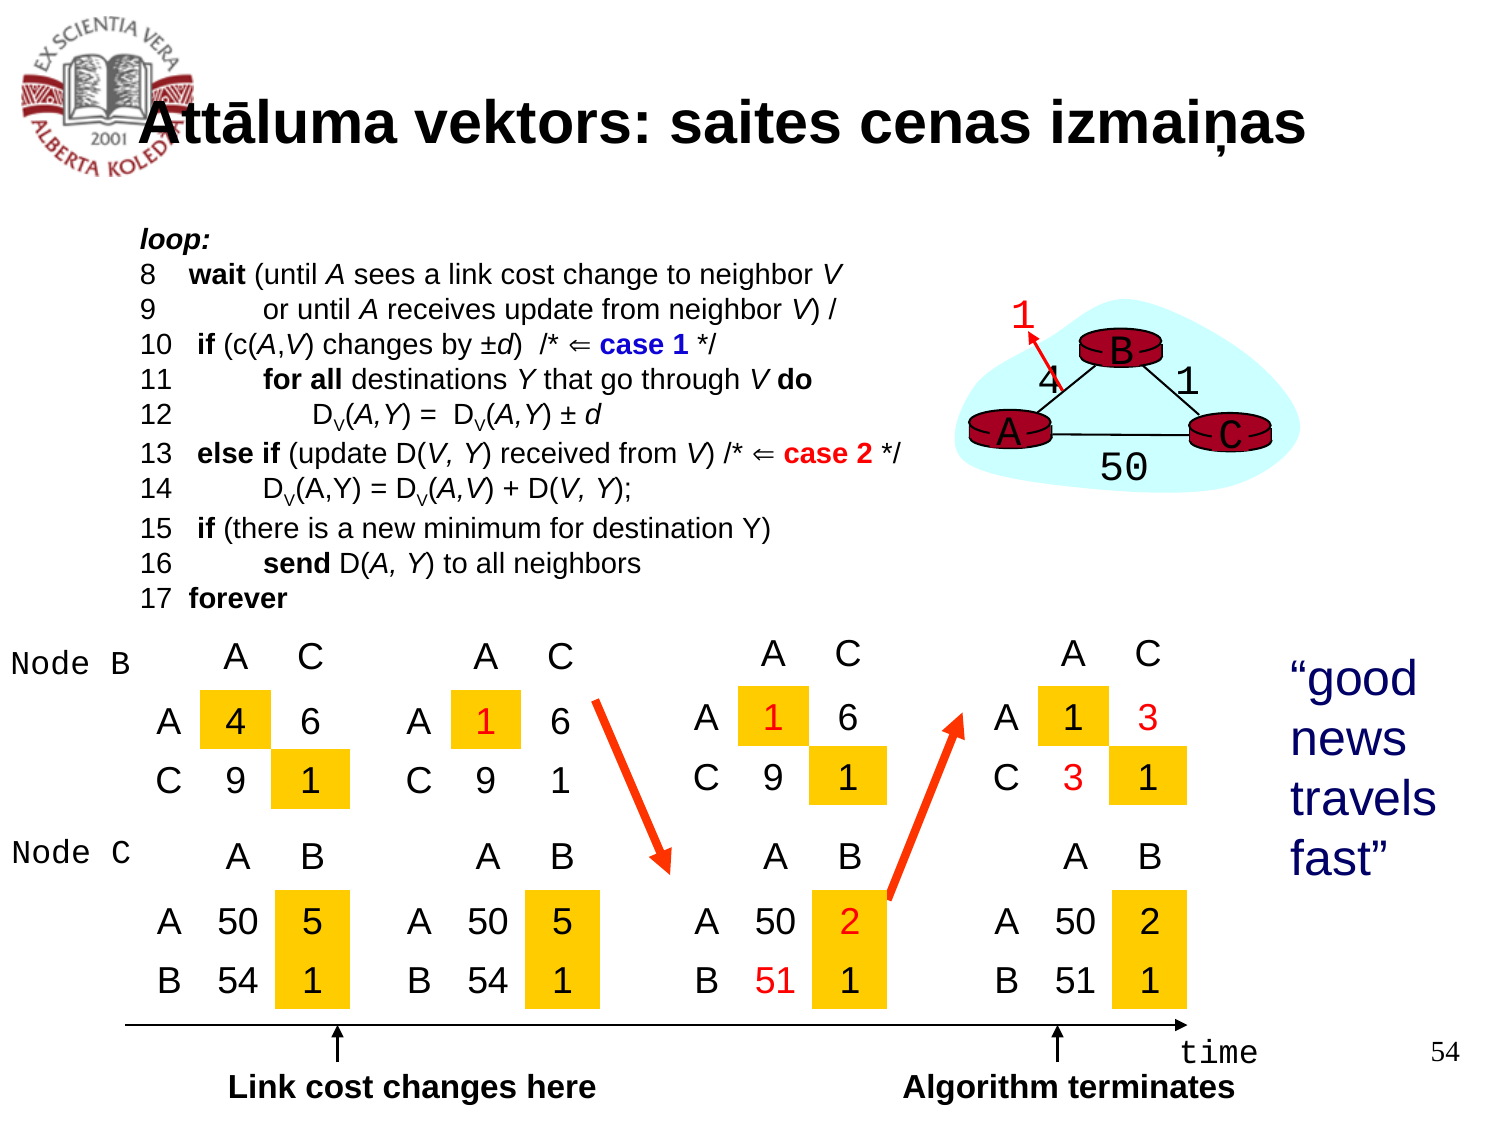

# Attāluma vektors: saites cenas izmaiņas
loop:
8 wait (until A sees a link cost change to neighbor V
9 or until A receives update from neighbor V) /
10 if (c(A,V) changes by ±d) /*  case 1 */
11 for all destinations Y that go through V do
12 DV(A,Y) = DV(A,Y) ± d
13 else if (update D(V, Y) received from V) /*  case 2 */
14 DV(A,Y) = DV(A,V) + D(V, Y);
15 if (there is a new minimum for destination Y)
16 send D(A, Y) to all neighbors
17 forever
1
B
4
1
A
C
50
| | A | C |
| --- | --- | --- |
| A | 1 | 6 |
| C | 9 | 1 |
| | A | C |
| --- | --- | --- |
| A | 1 | 3 |
| C | 3 | 1 |
| | A | C |
| --- | --- | --- |
| A | 4 | 6 |
| C | 9 | 1 |
| | A | C |
| --- | --- | --- |
| A | 1 | 6 |
| C | 9 | 1 |
Node B
“good
news
travels
fast”
Node C
| | A | B |
| --- | --- | --- |
| A | 50 | 5 |
| B | 54 | 1 |
| | A | B |
| --- | --- | --- |
| A | 50 | 5 |
| B | 54 | 1 |
| | A | B |
| --- | --- | --- |
| A | 50 | 2 |
| B | 51 | 1 |
| | A | B |
| --- | --- | --- |
| A | 50 | 2 |
| B | 51 | 1 |
time
Link cost changes here
Algorithm terminates